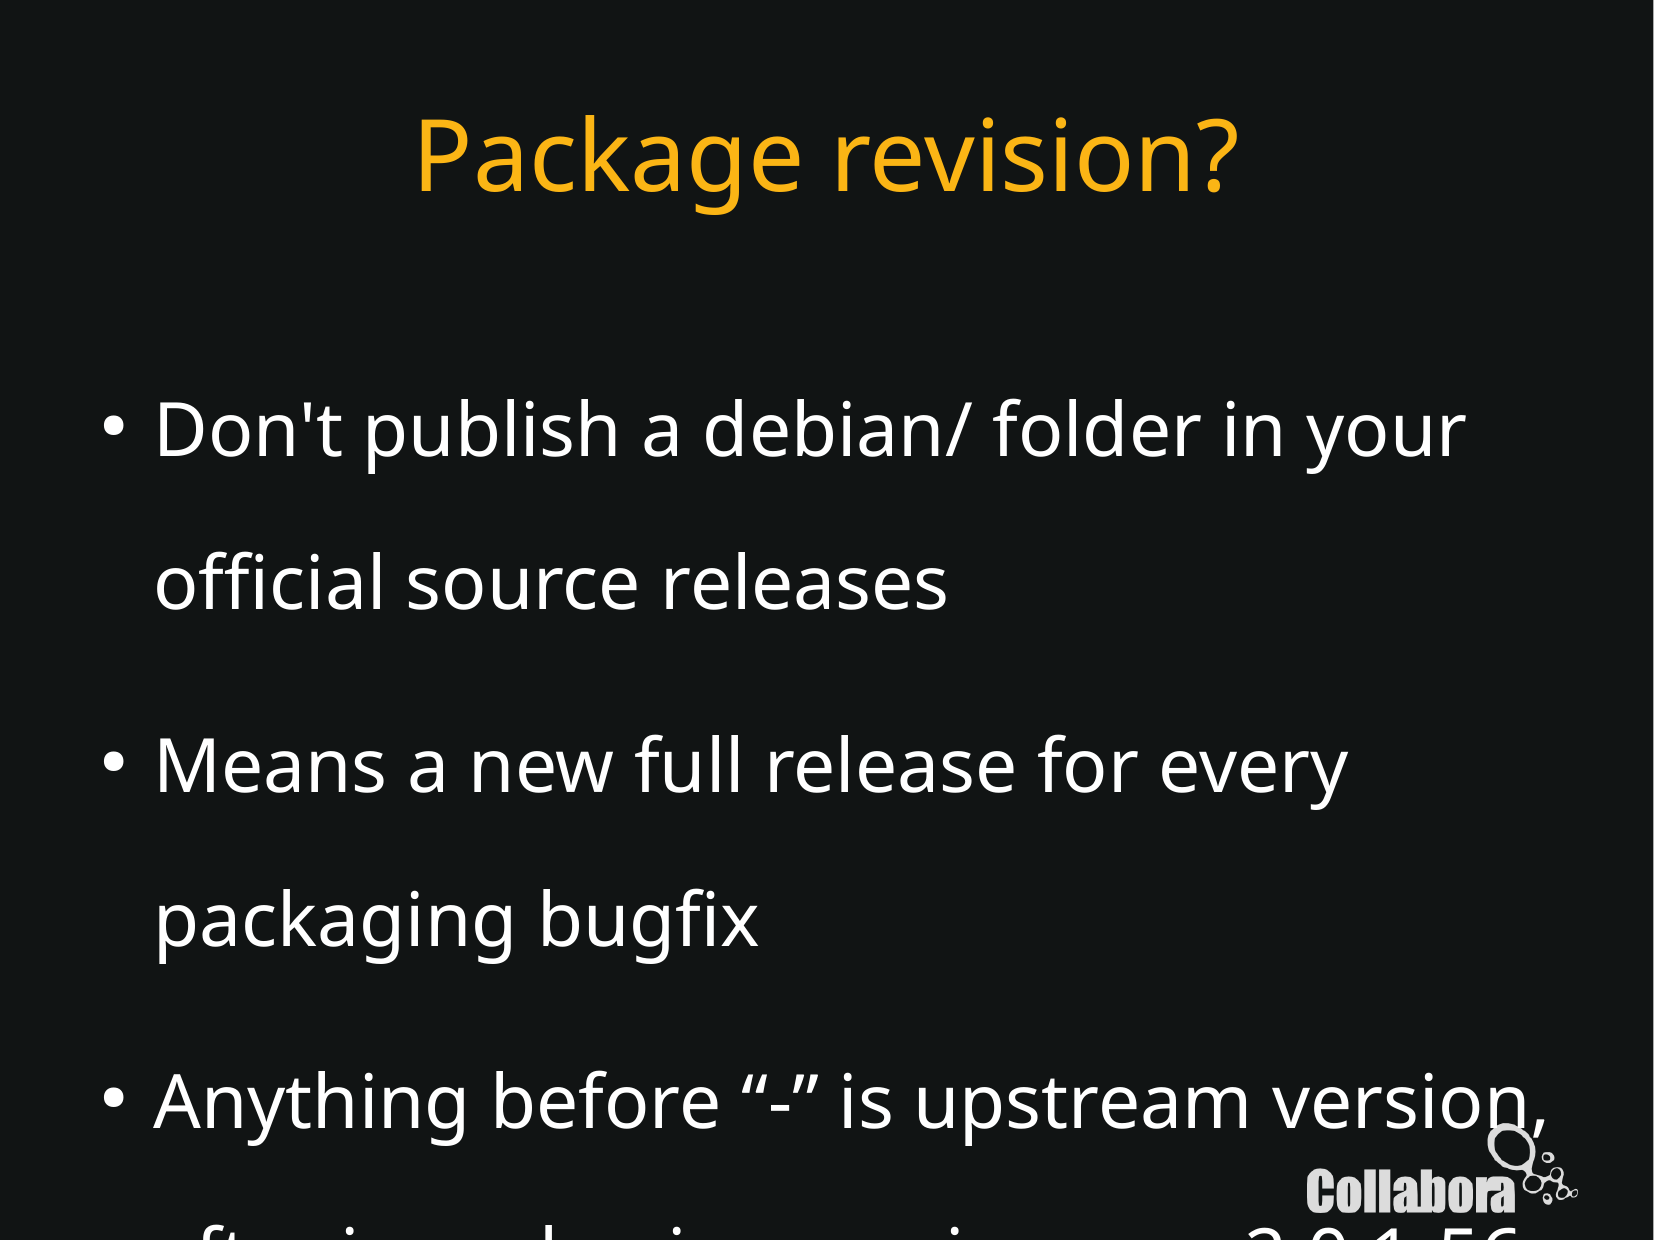

# Package revision?
Don't publish a debian/ folder in your official source releases
Means a new full release for every packaging bugfix
Anything before “-” is upstream version, after is packaging version. e.g. 2.0.1-56